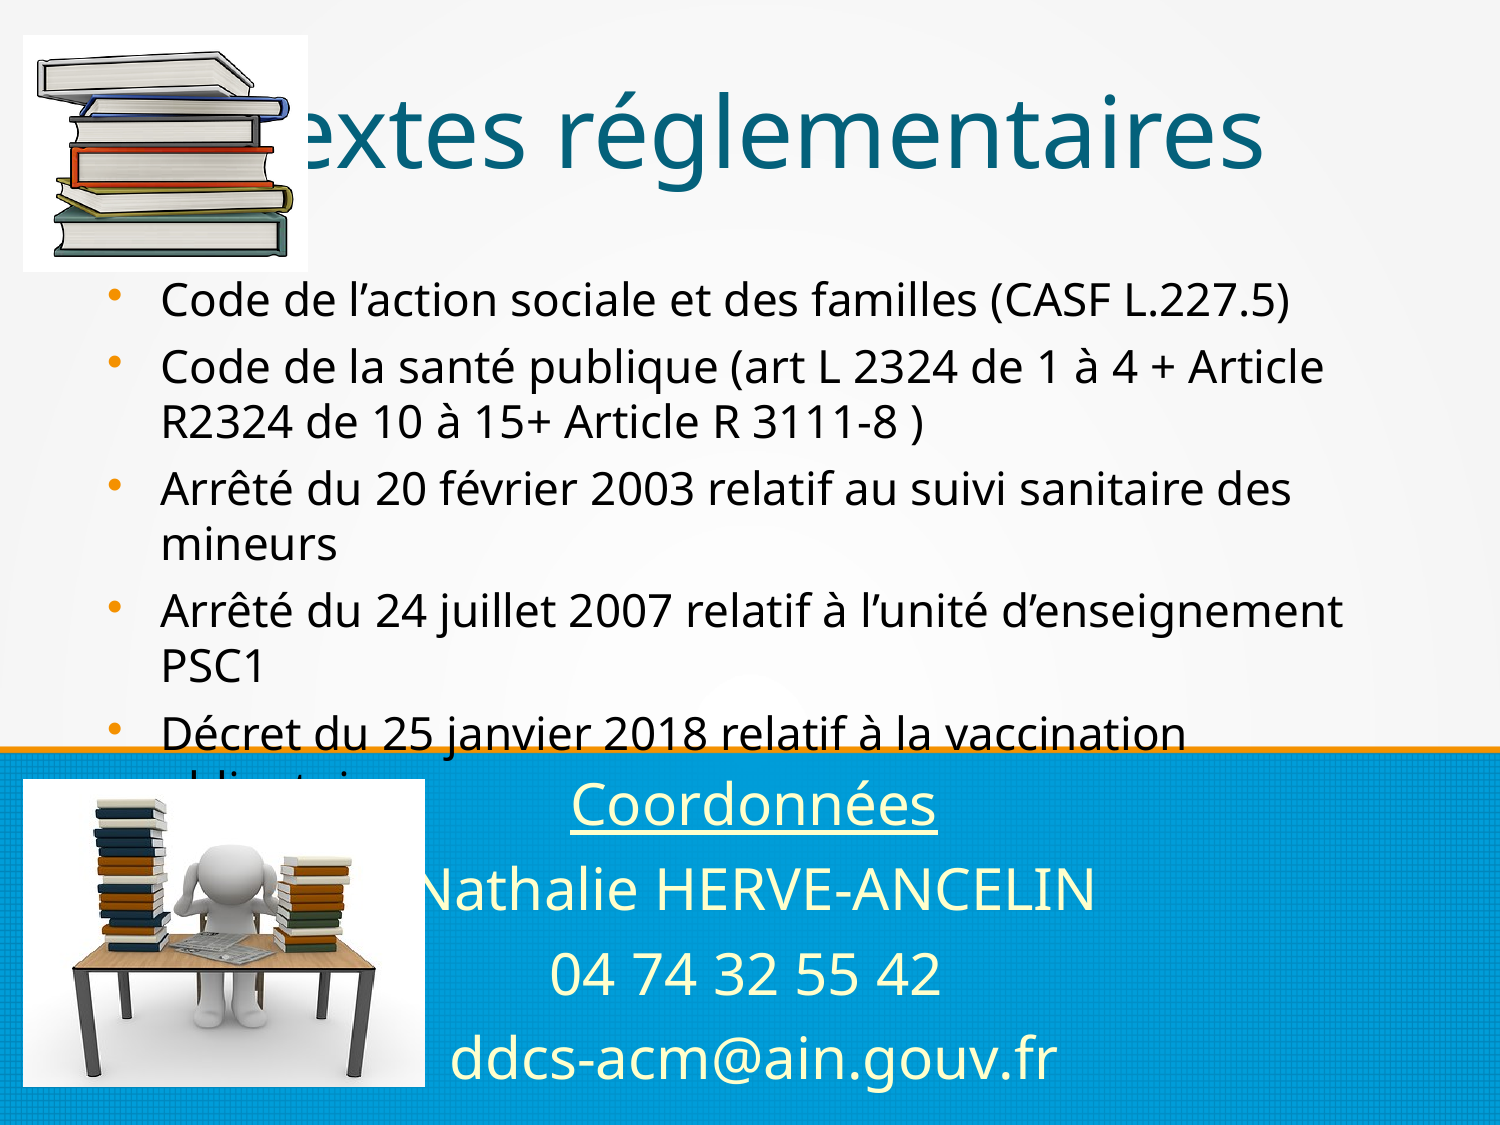

# Textes réglementaires
Code de l’action sociale et des familles (CASF L.227.5)
Code de la santé publique (art L 2324 de 1 à 4 + Article R2324 de 10 à 15+ Article R 3111-8 )
Arrêté du 20 février 2003 relatif au suivi sanitaire des mineurs
Arrêté du 24 juillet 2007 relatif à l’unité d’enseignement PSC1
Décret du 25 janvier 2018 relatif à la vaccination obligatoire
Coordonnées
Nathalie HERVE-ANCELIN
04 74 32 55 42
ddcs-acm@ain.gouv.fr